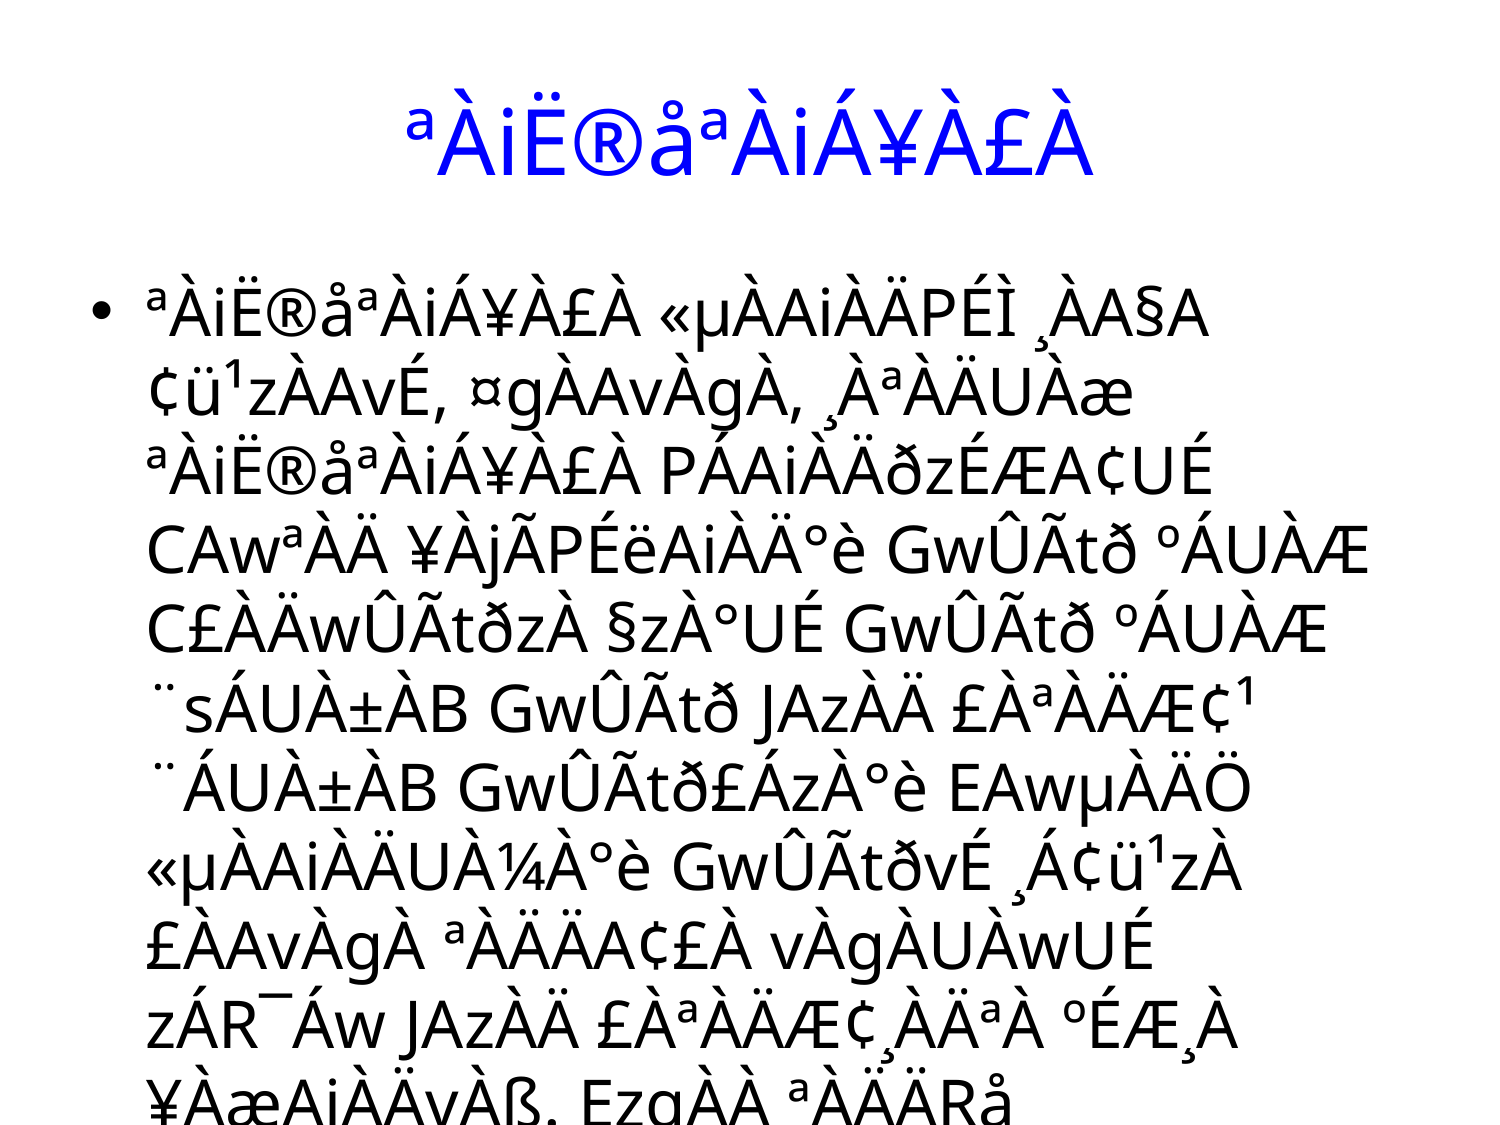

# ªÀiË®åªÀiÁ¥À£À
ªÀiË®åªÀiÁ¥À£À «µÀAiÀÄPÉÌ ¸ÀA§A¢ü¹zÀAvÉ, ¤gÀAvÀgÀ, ¸ÀªÀÄUÀæ ªÀiË®åªÀiÁ¥À£À PÁAiÀÄðzÉÆA¢UÉ CAwªÀÄ ¥ÀjÃPÉëAiÀÄ°è GwÛÃtð ºÁUÀÆ C£ÀÄwÛÃtðzÀ §zÀ°UÉ GwÛÃtð ºÁUÀÆ ¨sÁUÀ±ÀB GwÛÃtð JAzÀÄ £ÀªÀÄÆ¢¹ ¨ÁUÀ±ÀB GwÛÃtð£ÁzÀ°è EAwµÀÄÖ «µÀAiÀÄUÀ¼À°è GwÛÃtðvÉ ¸Á¢ü¹zÀ £ÀAvÀgÀ ªÀÄÄA¢£À vÀgÀUÀwUÉ zÁR¯Áw JAzÀÄ £ÀªÀÄÆ¢¸ÀÄªÀ ºÉÆ¸À ¥ÀæAiÀÄvÀß. EzgÀÀ ªÀÄÄRå GzÉÞÃ±ÀªÉÃ£ÉAzÀgÉ Fail / C£ÀÄwÛÃtð JA§ PÀ®à£ÉAiÀÄ£ÀÄß vÉÆqÉzÀÄºÁPÀÄªÀÅzÀÄ.